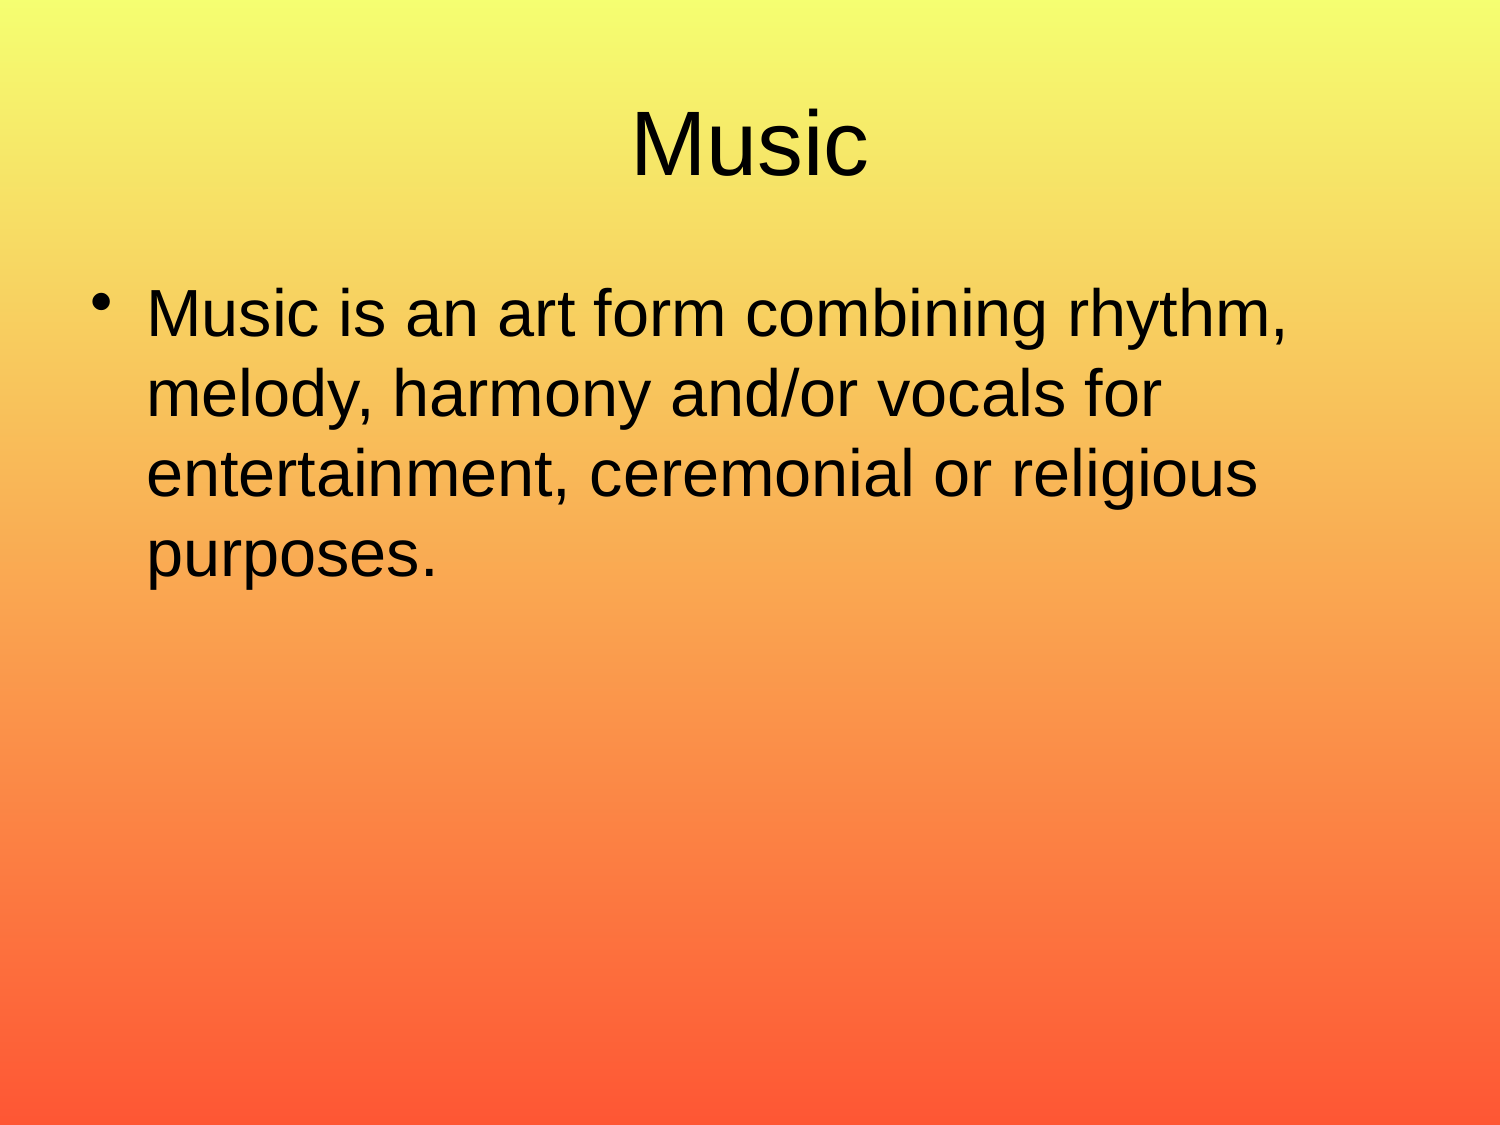

# Music
Music is an art form combining rhythm, melody, harmony and/or vocals for entertainment, ceremonial or religious purposes.